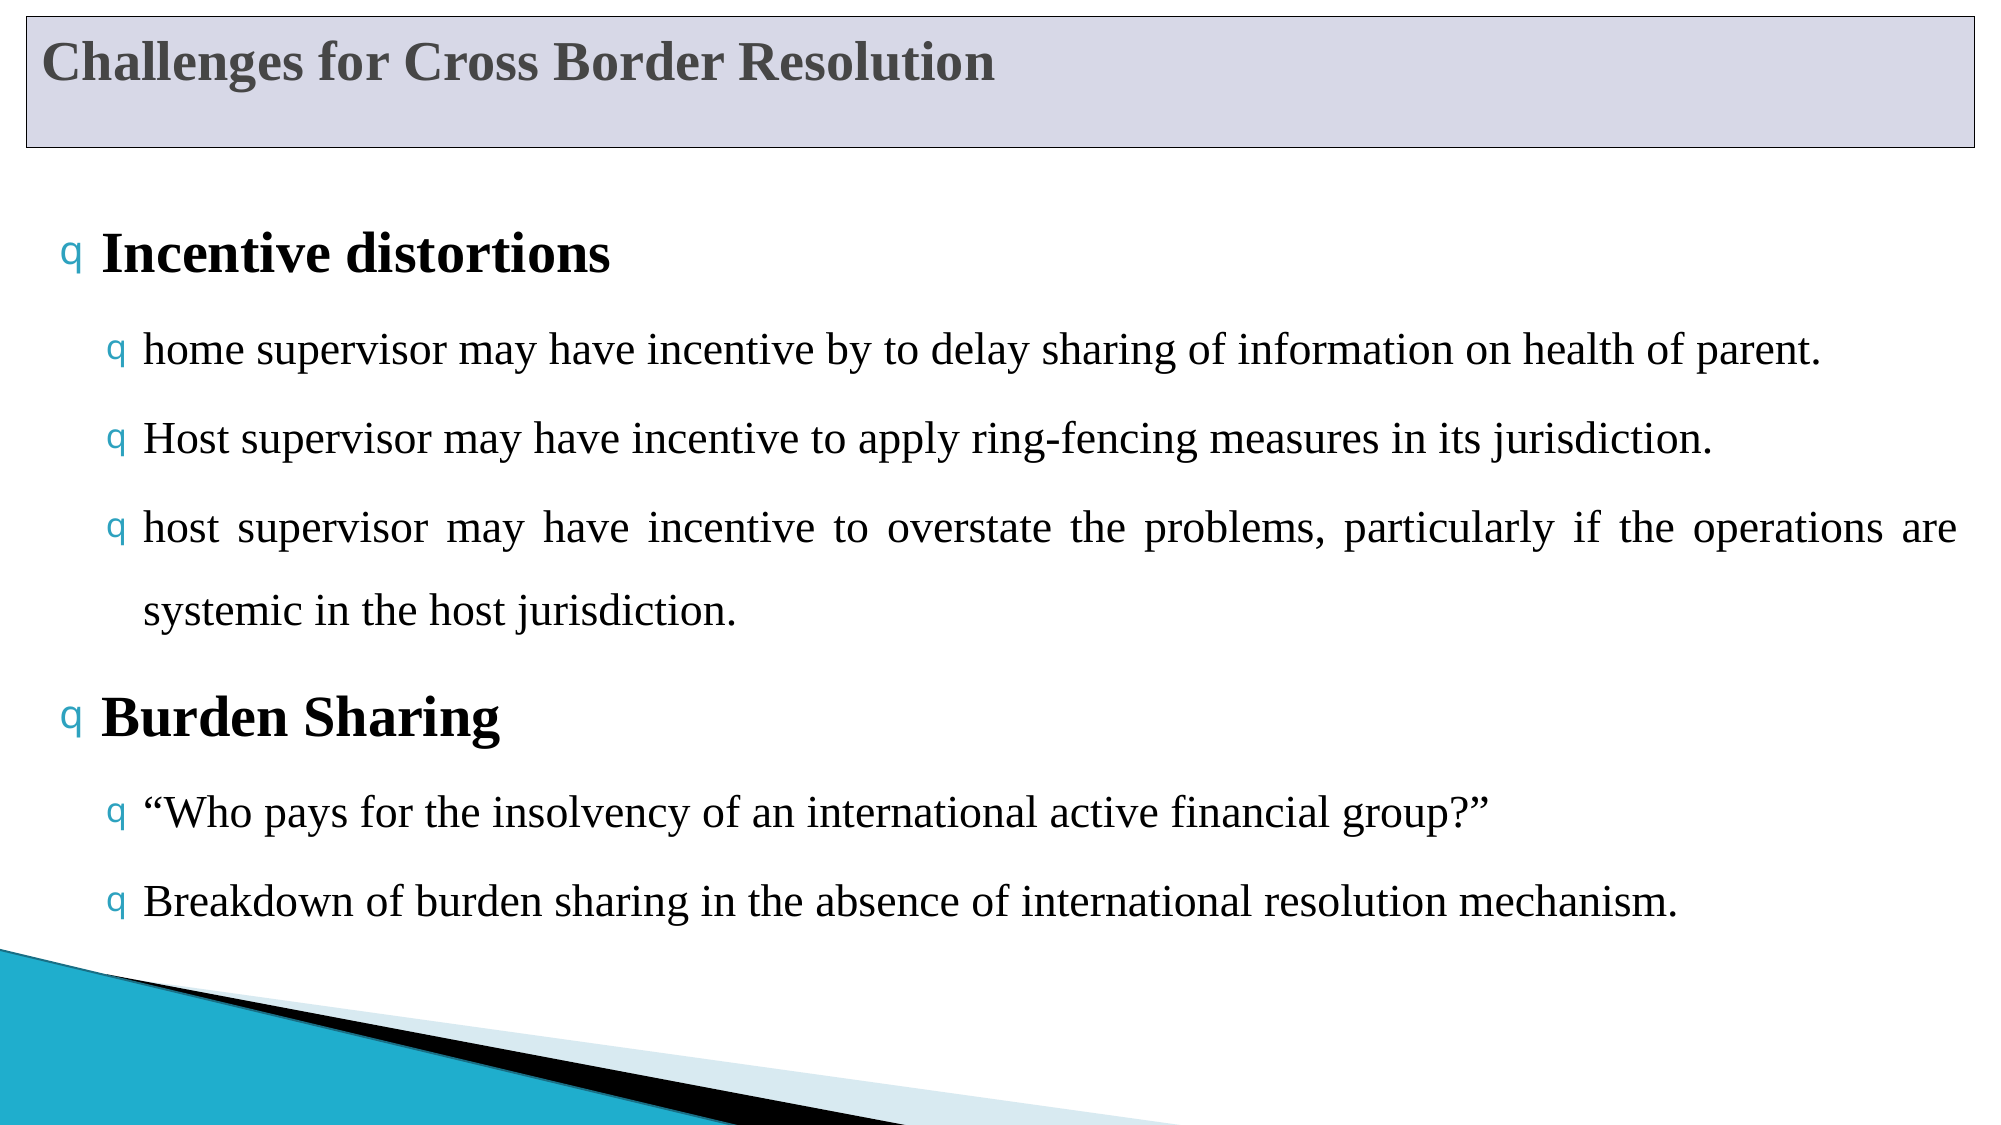

# Challenges for Cross Border Resolution
Incentive distortions
home supervisor may have incentive by to delay sharing of information on health of parent.
Host supervisor may have incentive to apply ring-fencing measures in its jurisdiction.
host supervisor may have incentive to overstate the problems, particularly if the operations are systemic in the host jurisdiction.
Burden Sharing
“Who pays for the insolvency of an international active financial group?”
Breakdown of burden sharing in the absence of international resolution mechanism.